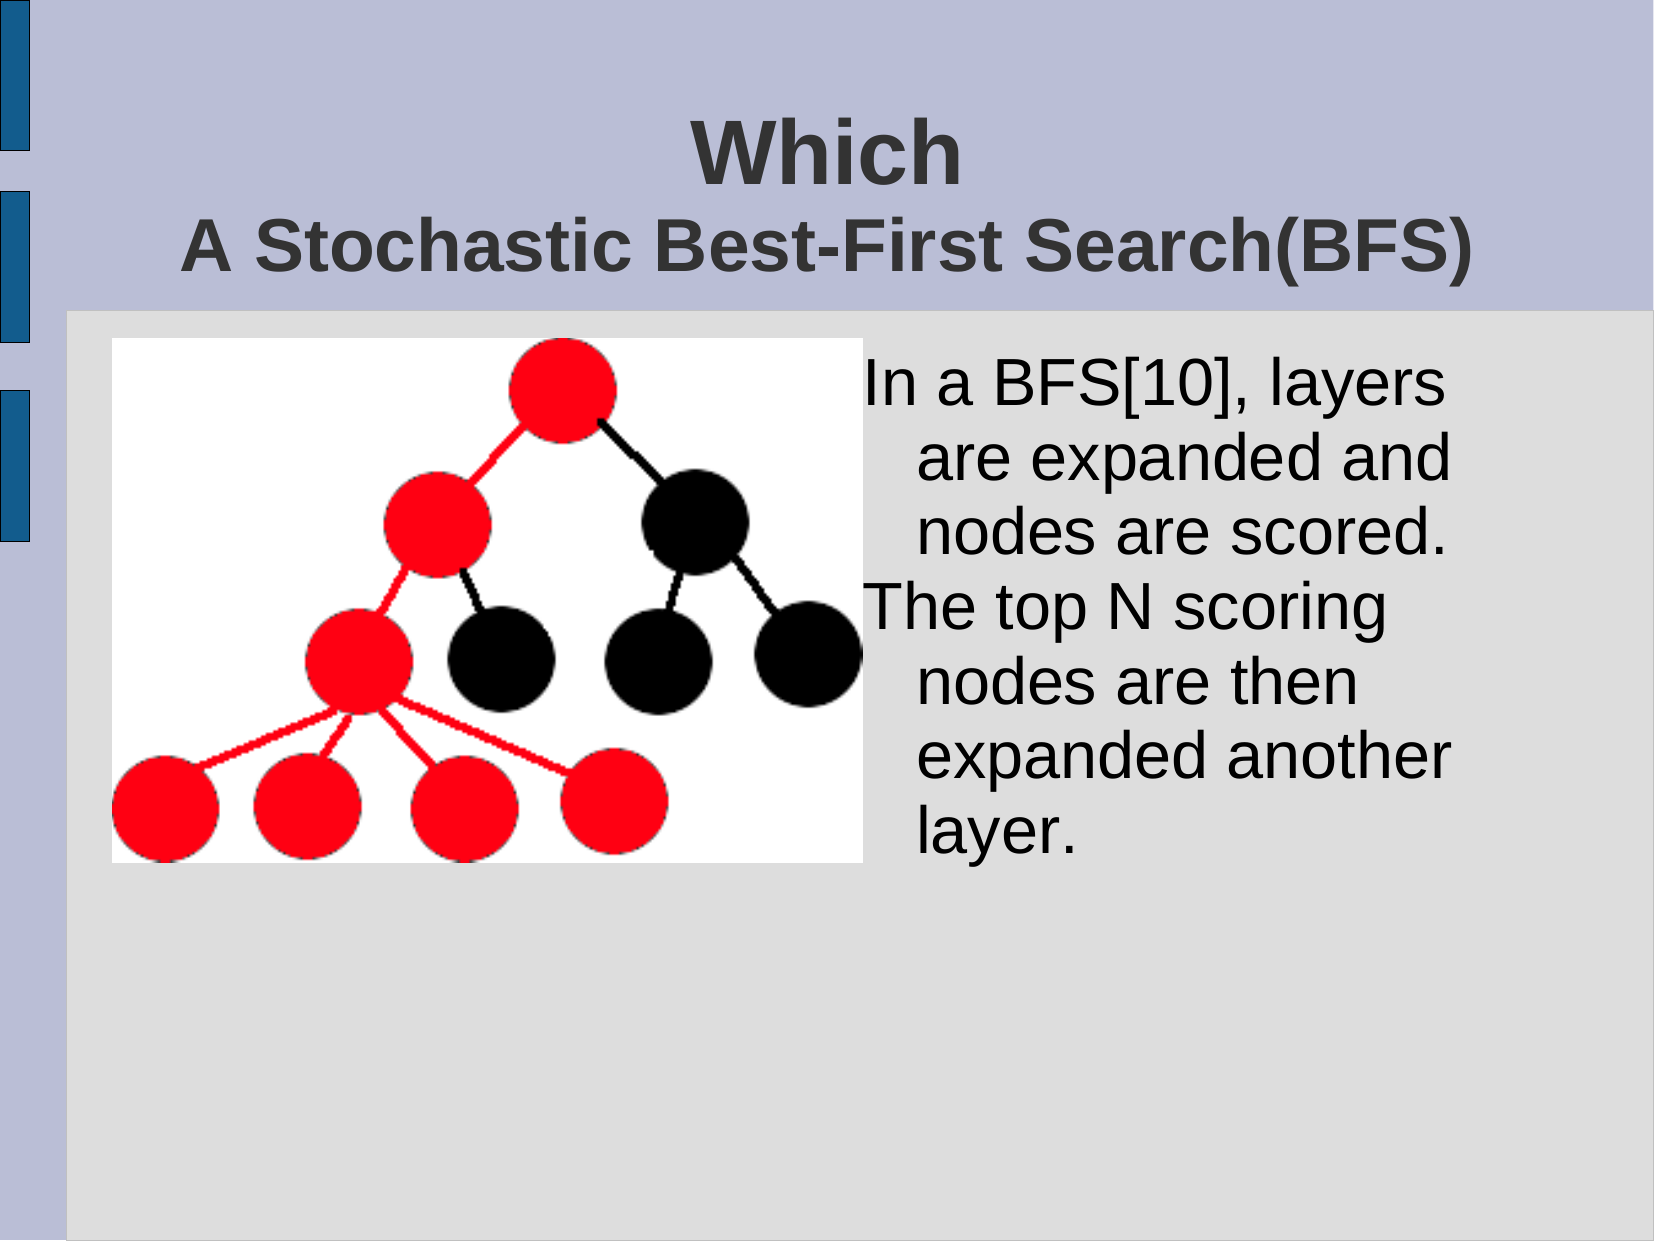

# Which A Stochastic Best-First Search(BFS)
In a BFS[10], layers are expanded and nodes are scored.
The top N scoring nodes are then expanded another layer.